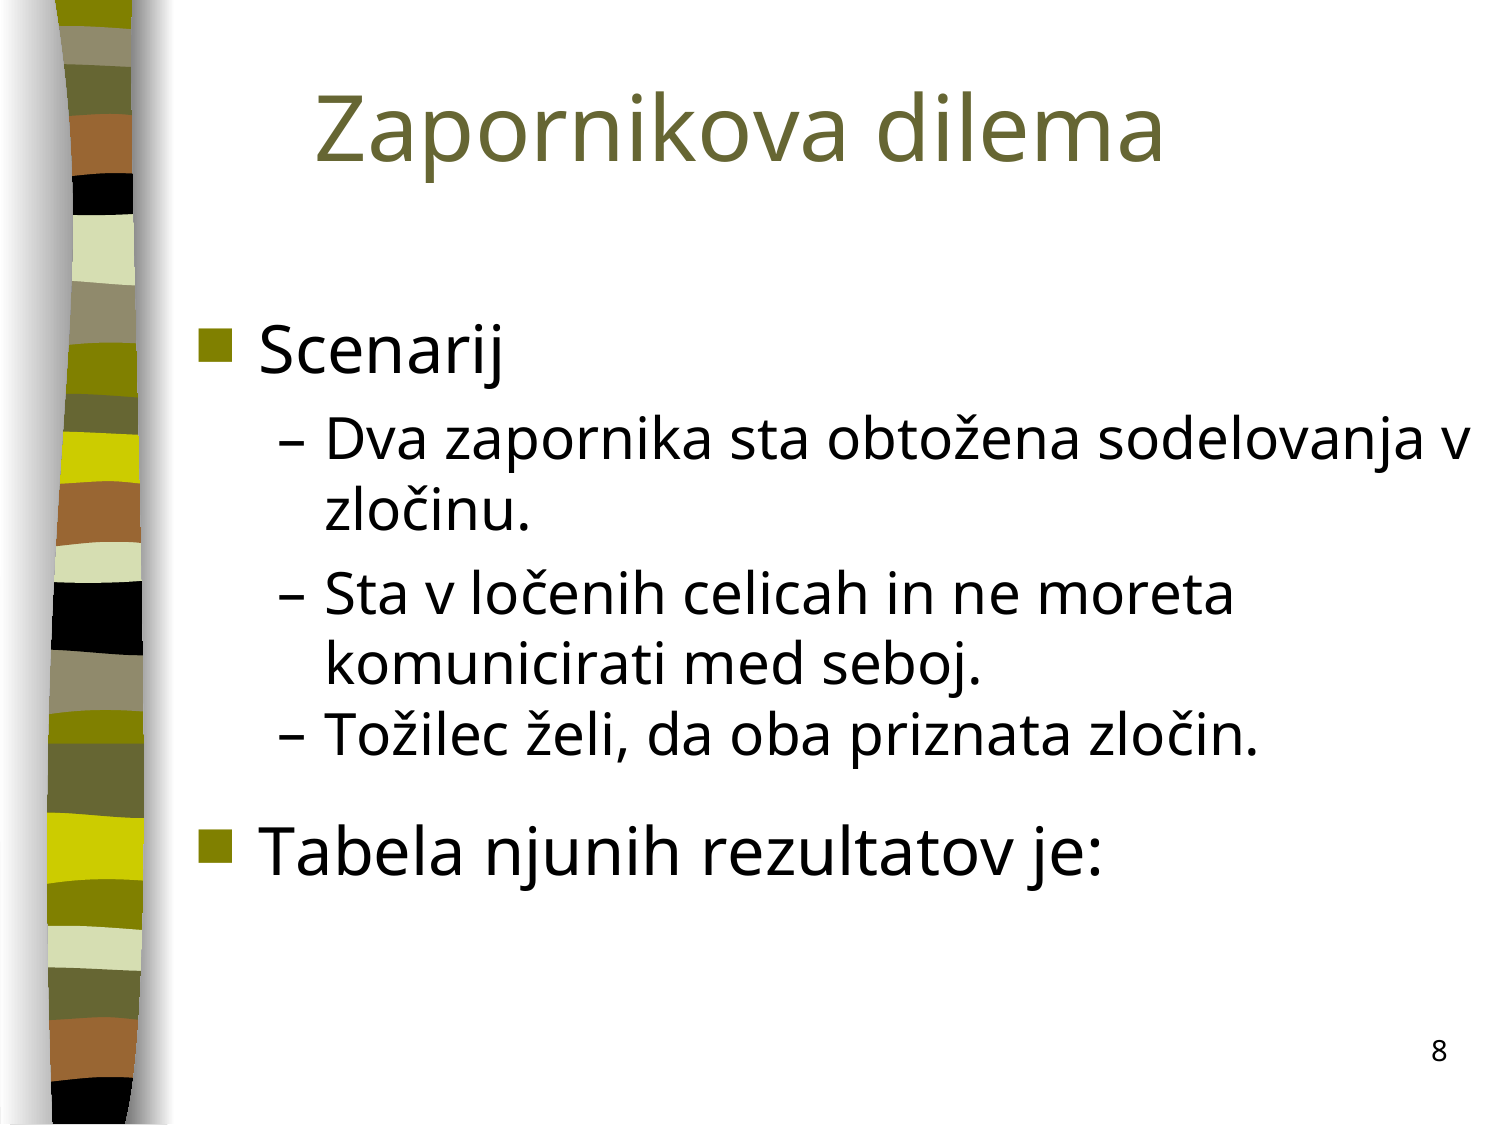

# Zapornikova dilema
Scenarij
Dva zapornika sta obtožena sodelovanja v zločinu.
Sta v ločenih celicah in ne moreta komunicirati med seboj.
Tožilec želi, da oba priznata zločin.
Tabela njunih rezultatov je: